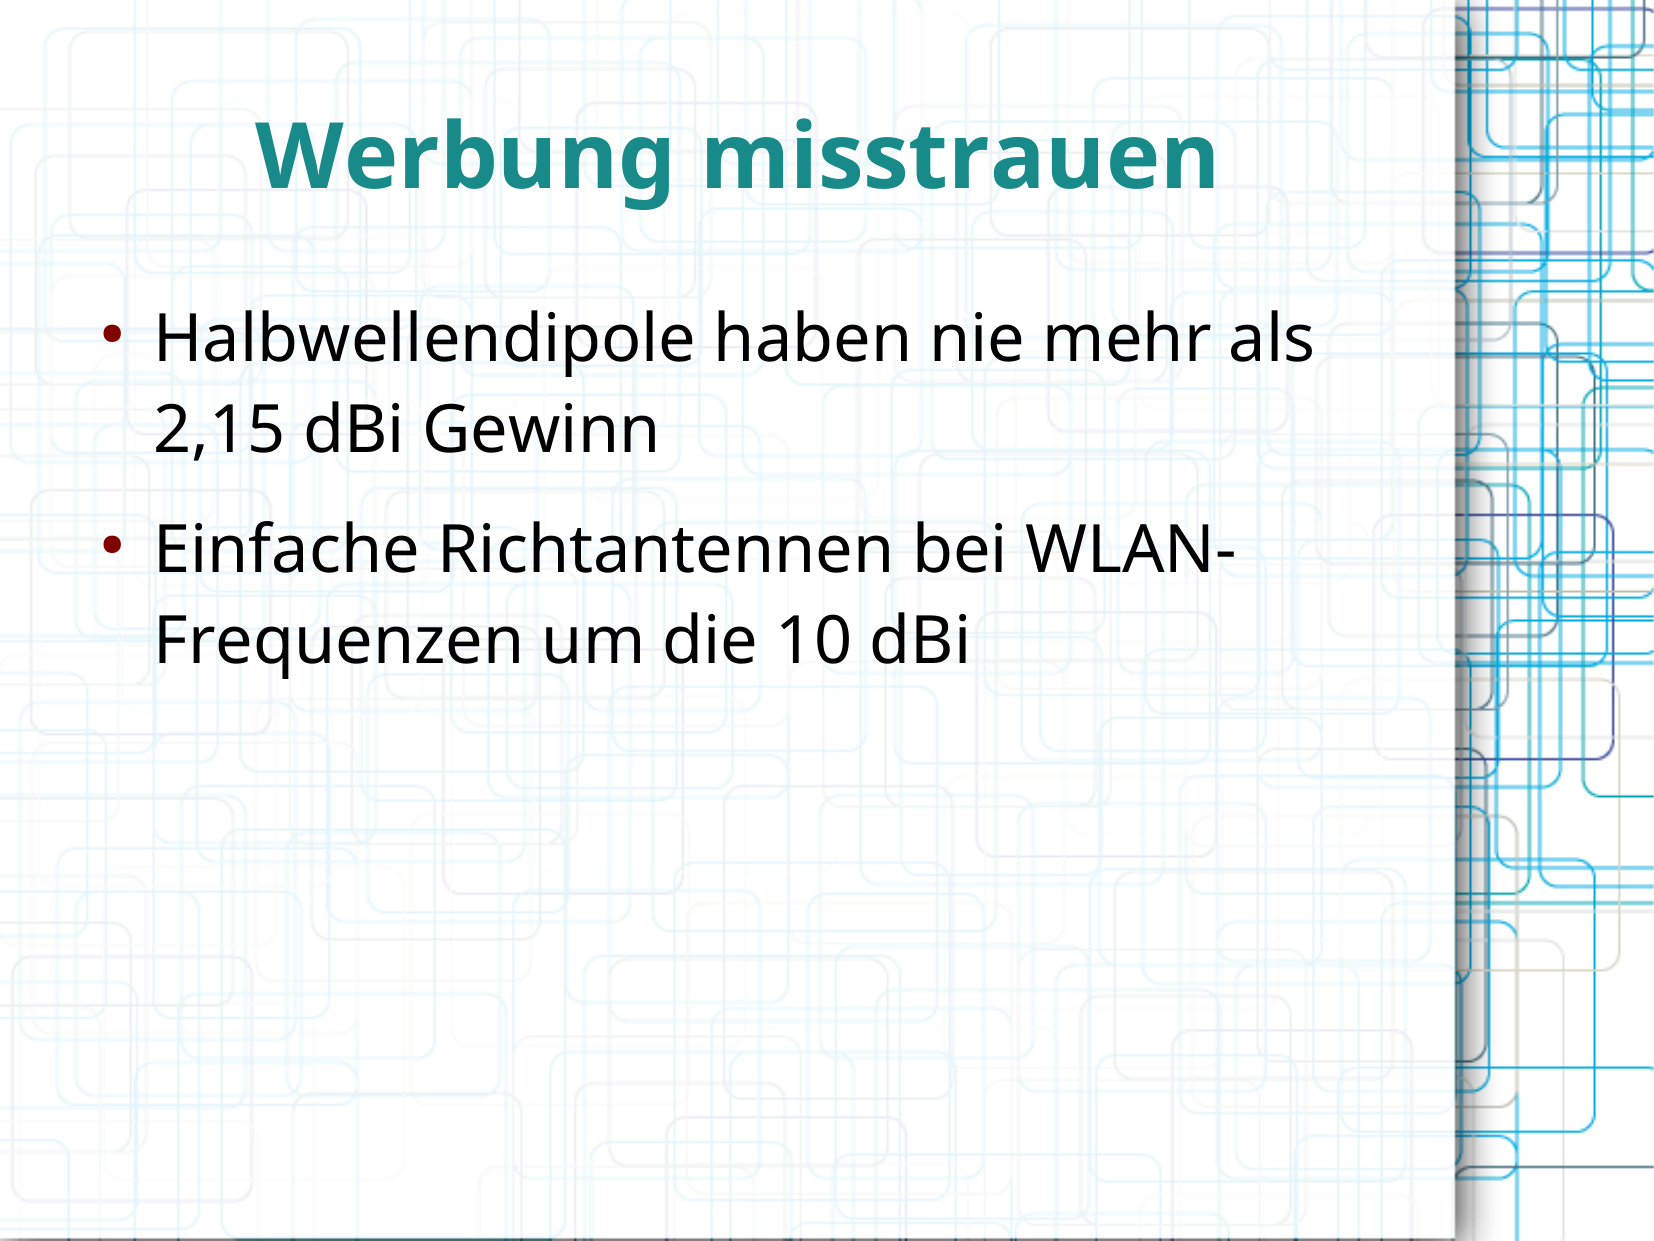

# Werbung misstrauen
Halbwellendipole haben nie mehr als 2,15 dBi Gewinn
Einfache Richtantennen bei WLAN-Frequenzen um die 10 dBi